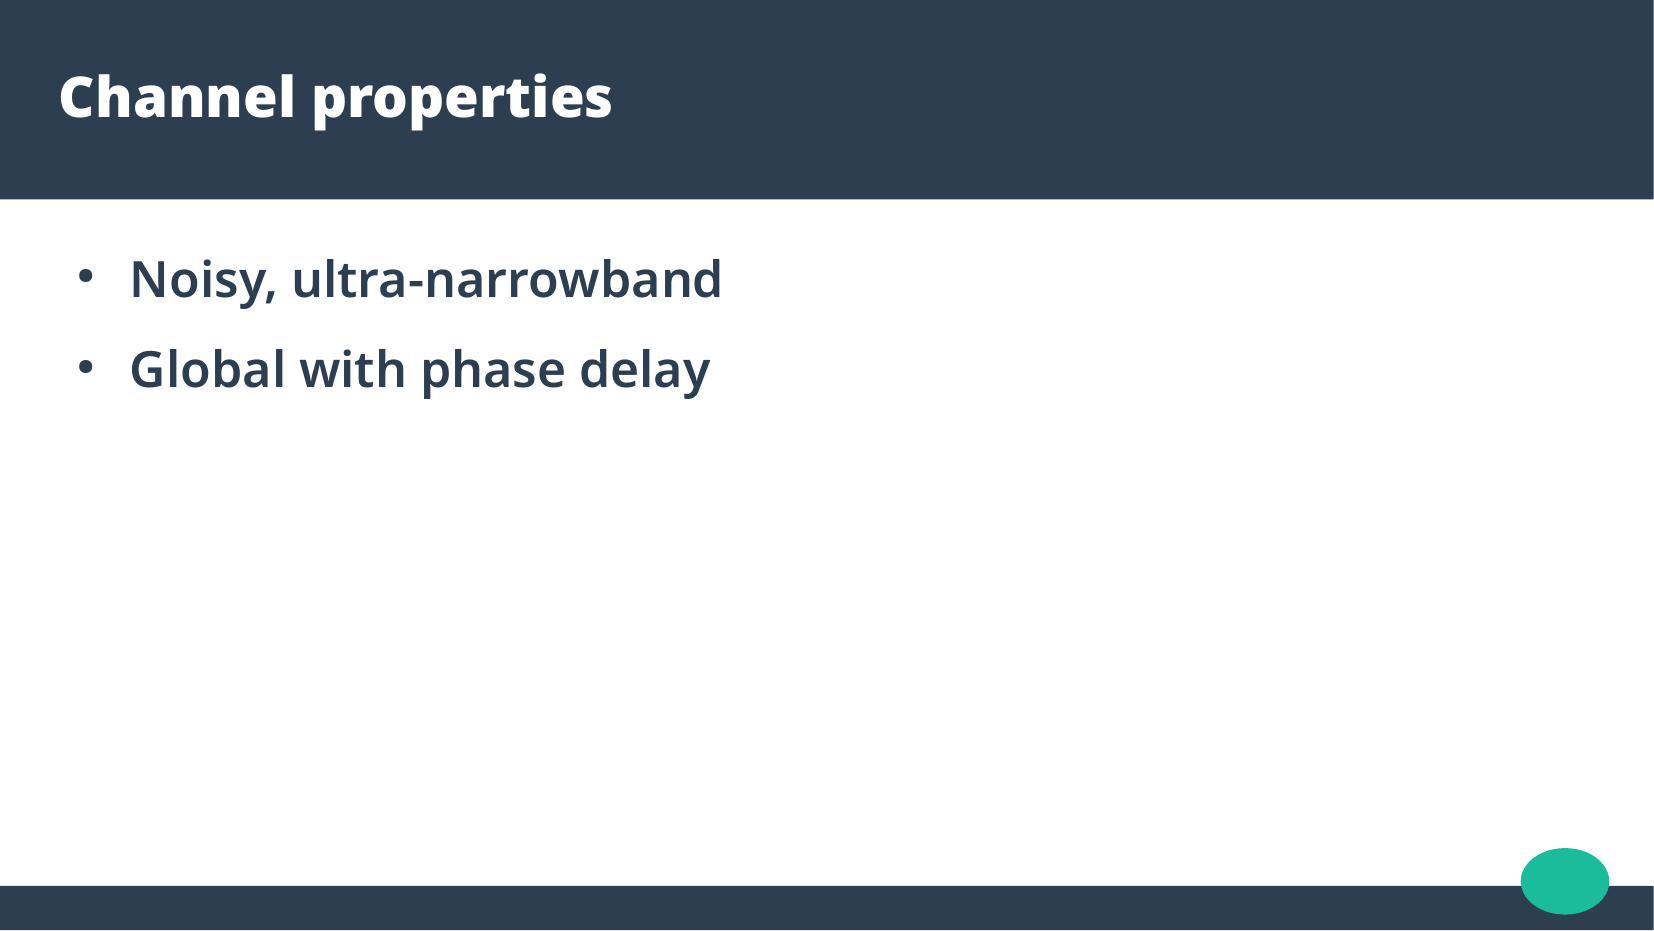

# Channel properties
Noisy, ultra-narrowband
Global with phase delay